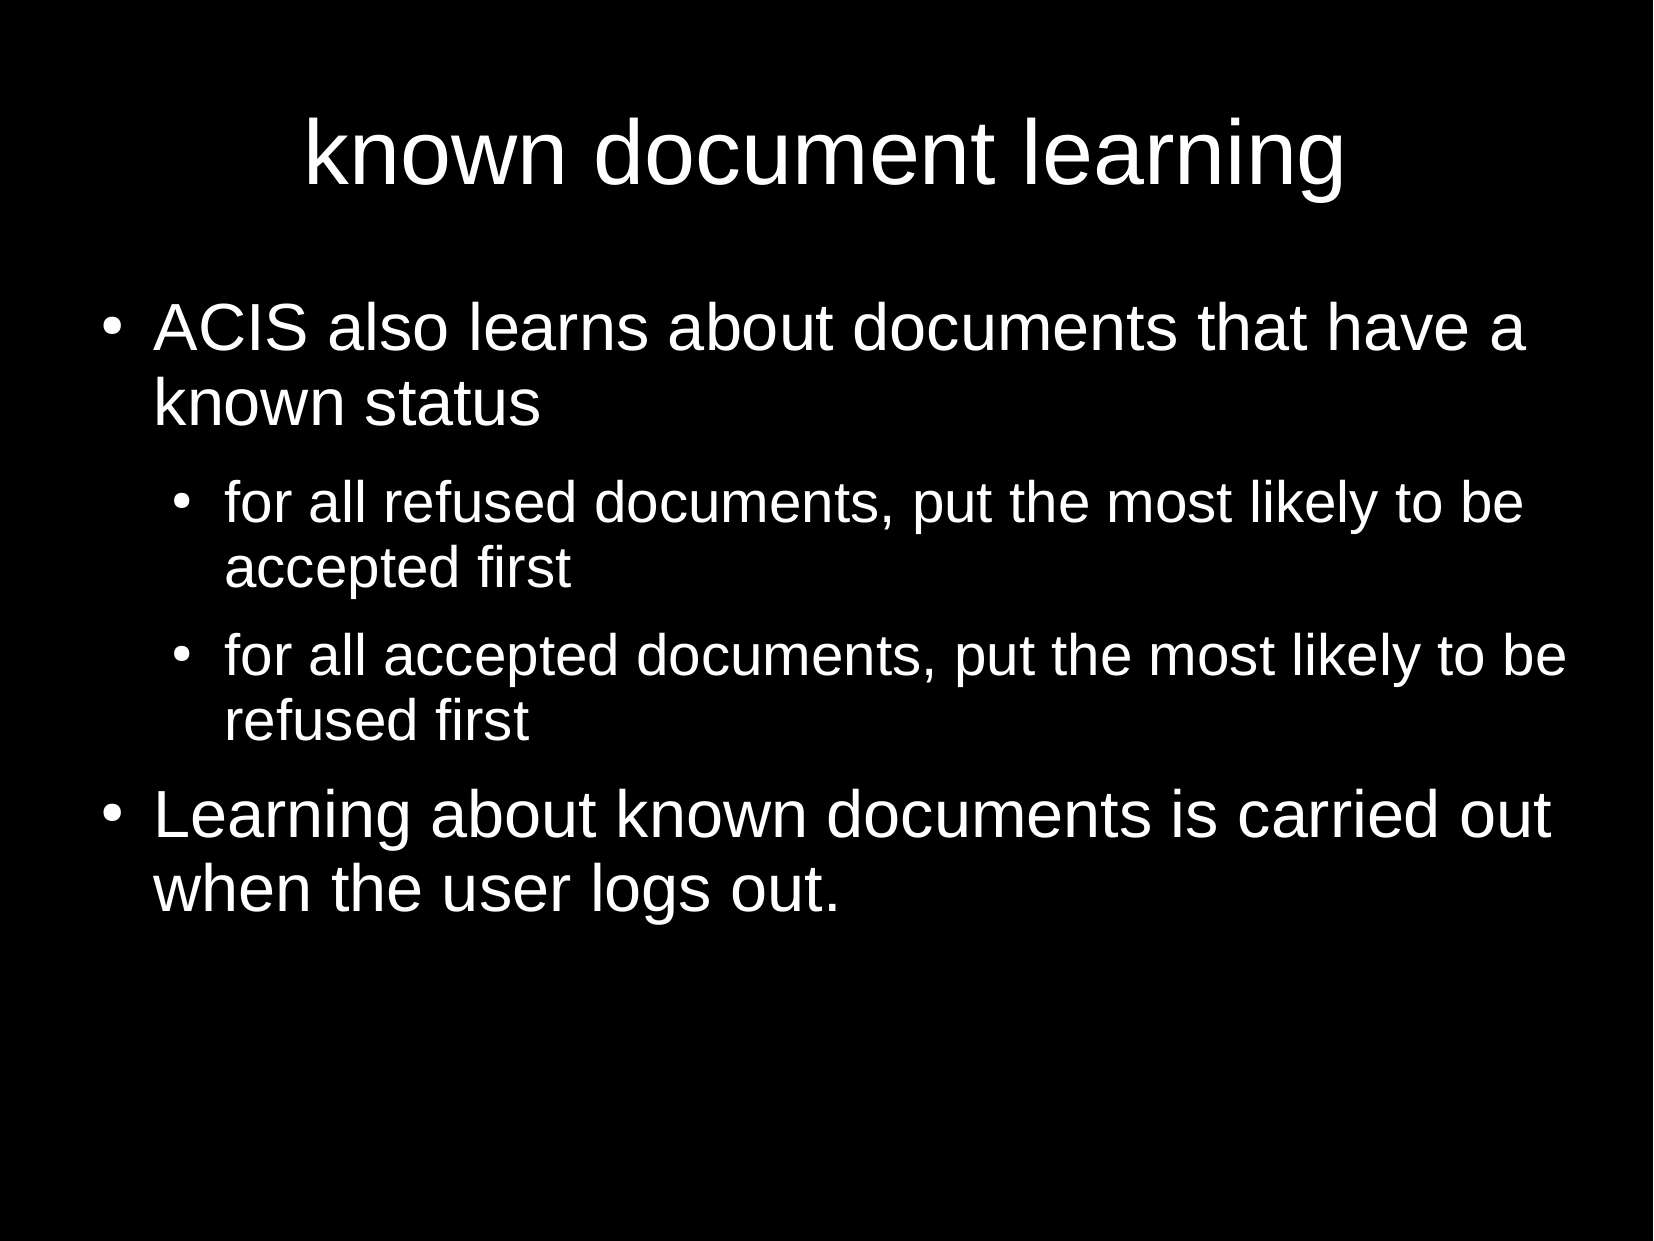

# known document learning
ACIS also learns about documents that have a known status
for all refused documents, put the most likely to be accepted first
for all accepted documents, put the most likely to be refused first
Learning about known documents is carried out when the user logs out.